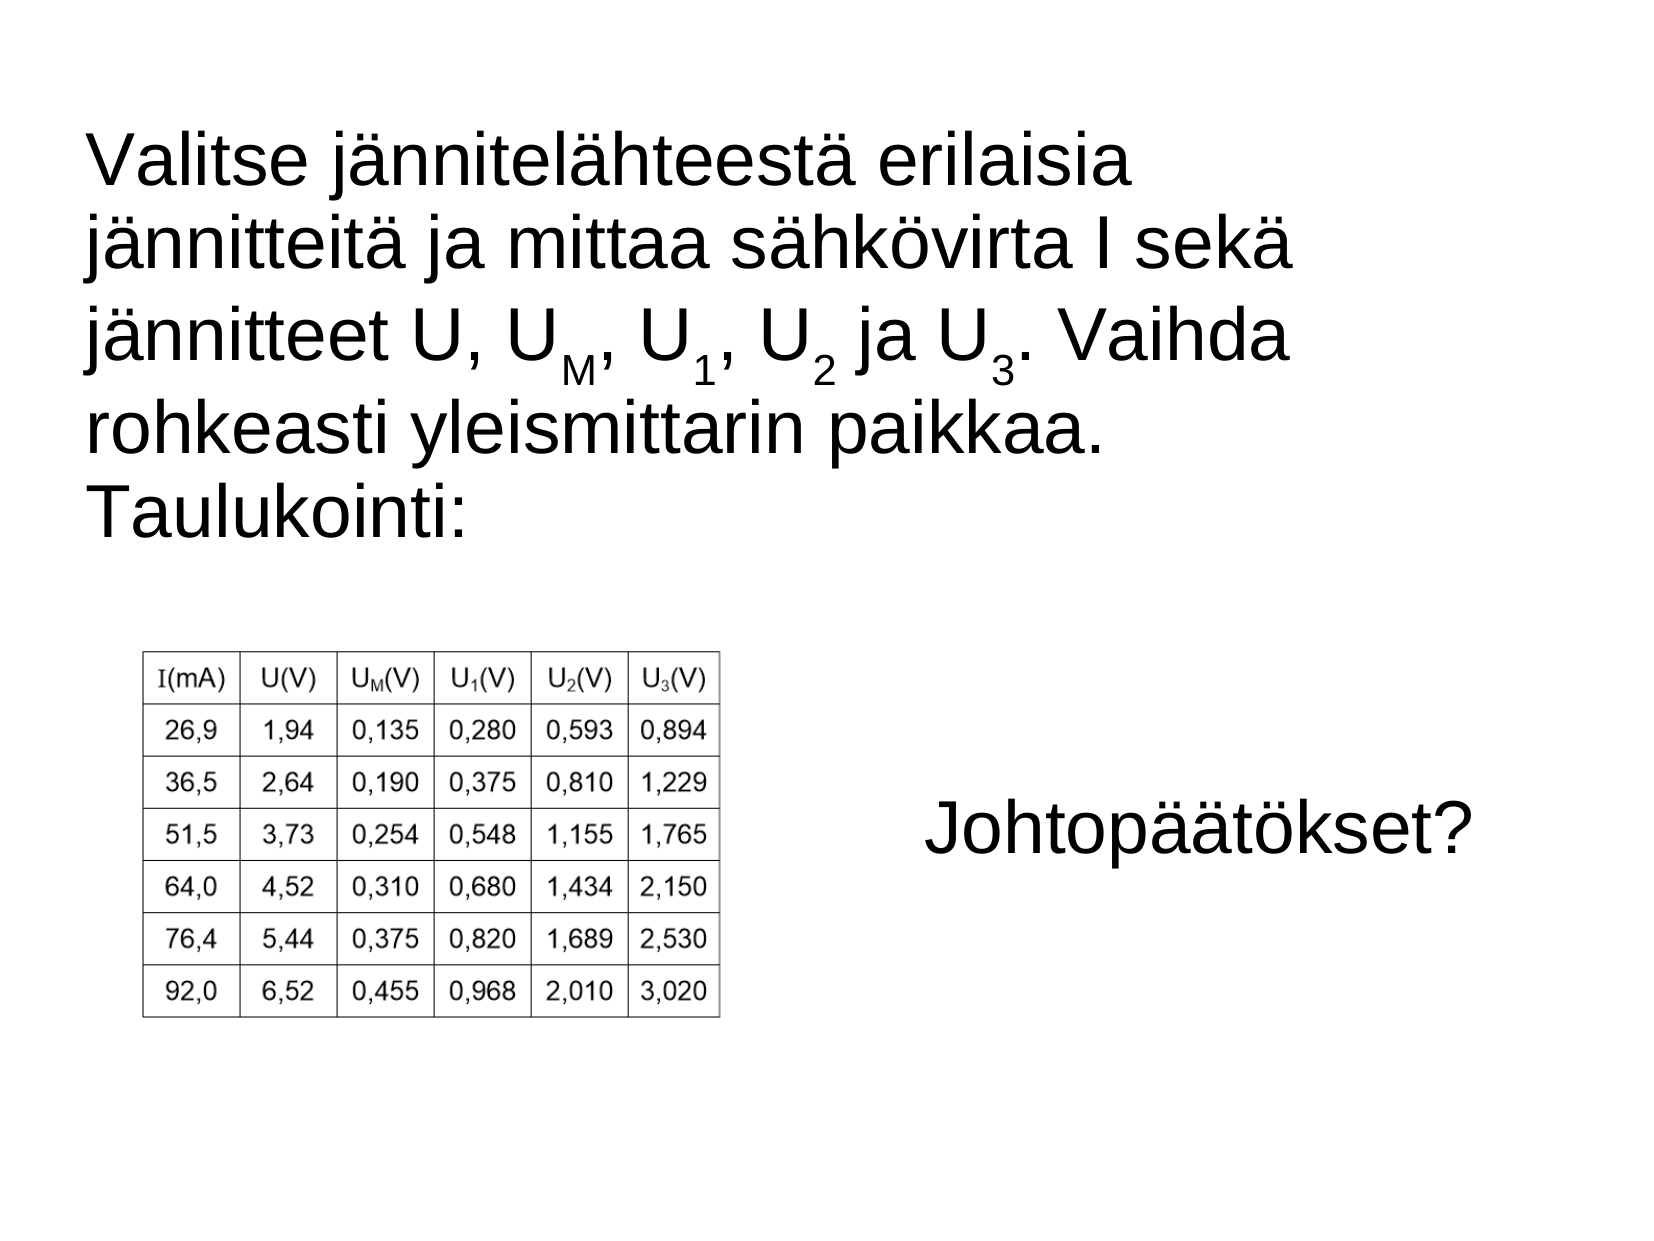

Valitse jännitelähteestä erilaisia jännitteitä ja mittaa sähkövirta I sekä jännitteet U, UM, U1, U2 ja U3. Vaihda rohkeasti yleismittarin paikkaa. Taulukointi:
Johtopäätökset?